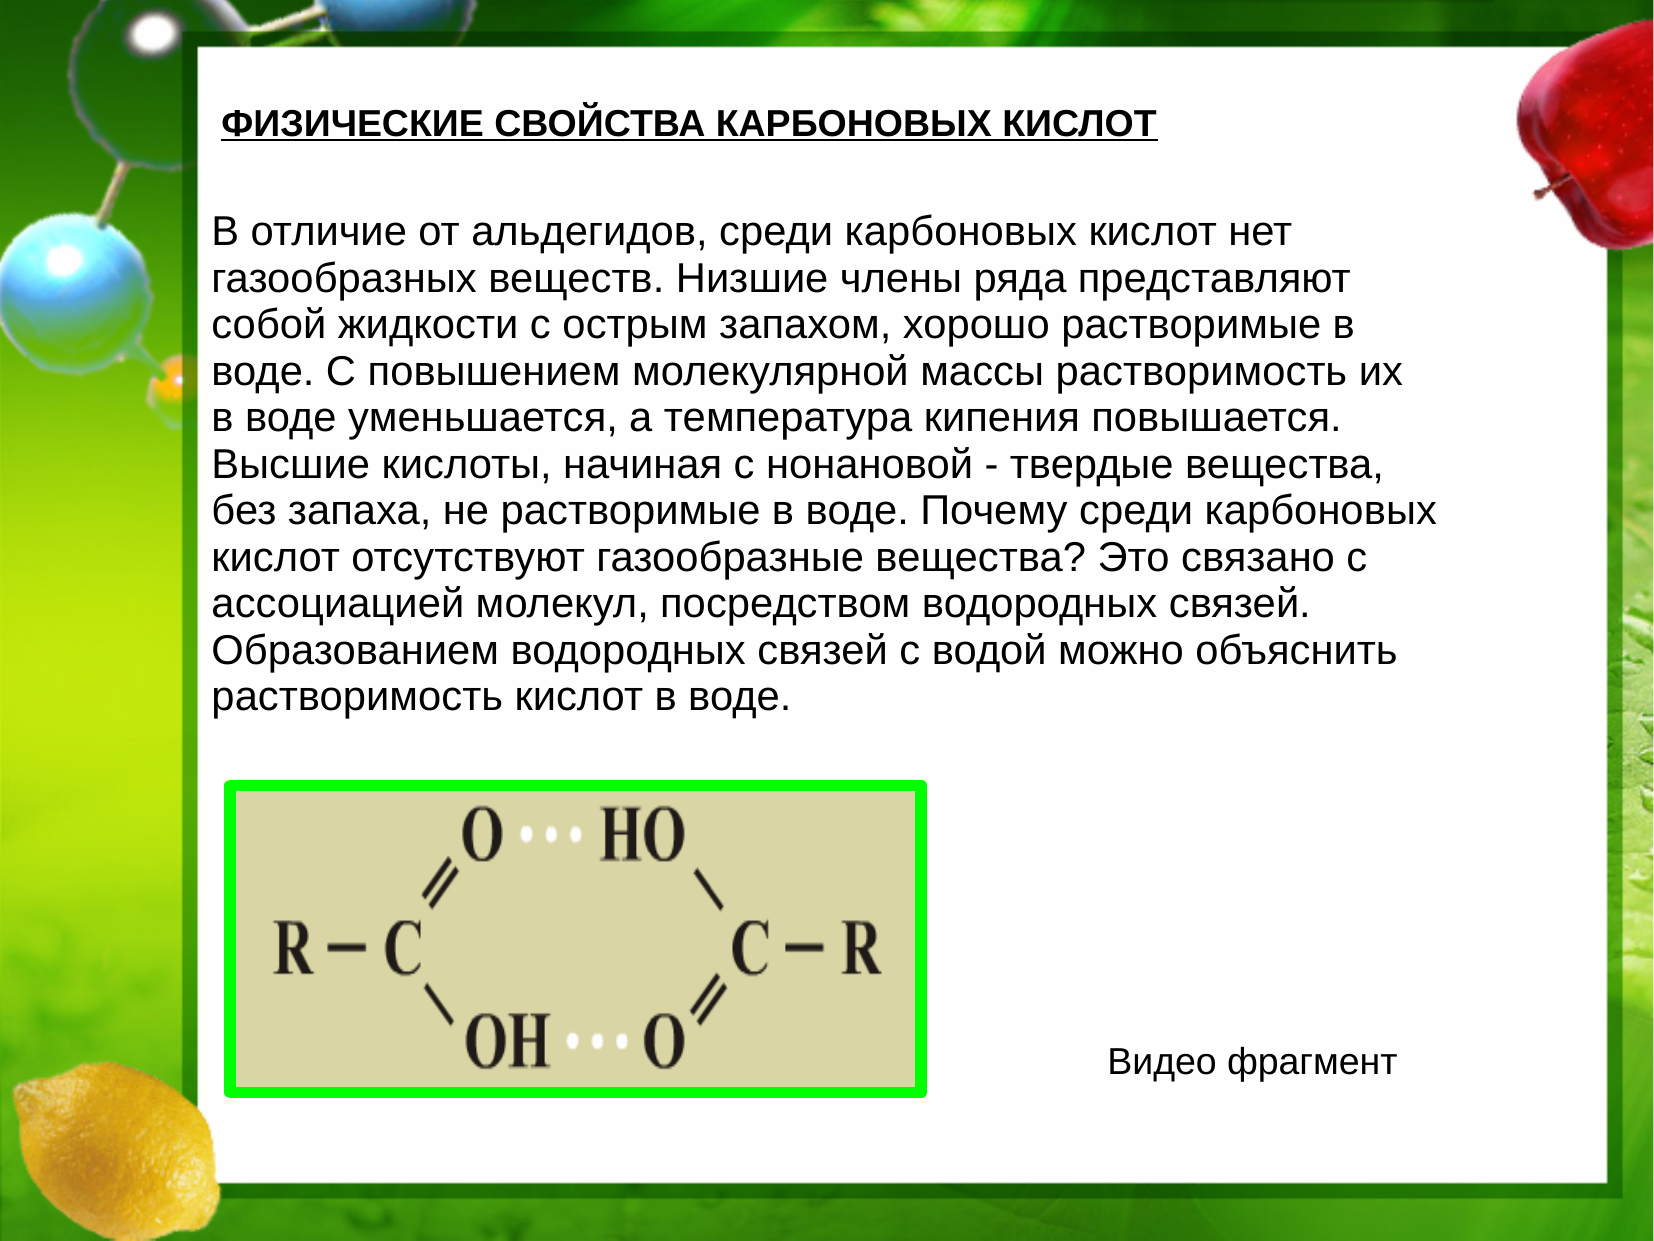

ФИЗИЧЕСКИЕ СВОЙСТВА КАРБОНОВЫХ КИСЛОТ
В отличие от альдегидов, среди карбоновых кислот нет
газообразных веществ. Низшие члены ряда представляют
собой жидкости с острым запахом, хорошо растворимые в
воде. С повышением молекулярной массы растворимость их
в воде уменьшается, а температура кипения повышается.
Высшие кислоты, начиная с нонановой - твердые вещества,
без запаха, не растворимые в воде. Почему среди карбоновых
кислот отсутствуют газообразные вещества? Это связано с
ассоциацией молекул, посредством водородных связей.
Образованием водородных связей с водой можно объяснить
растворимость кислот в воде.
Видео фрагмент